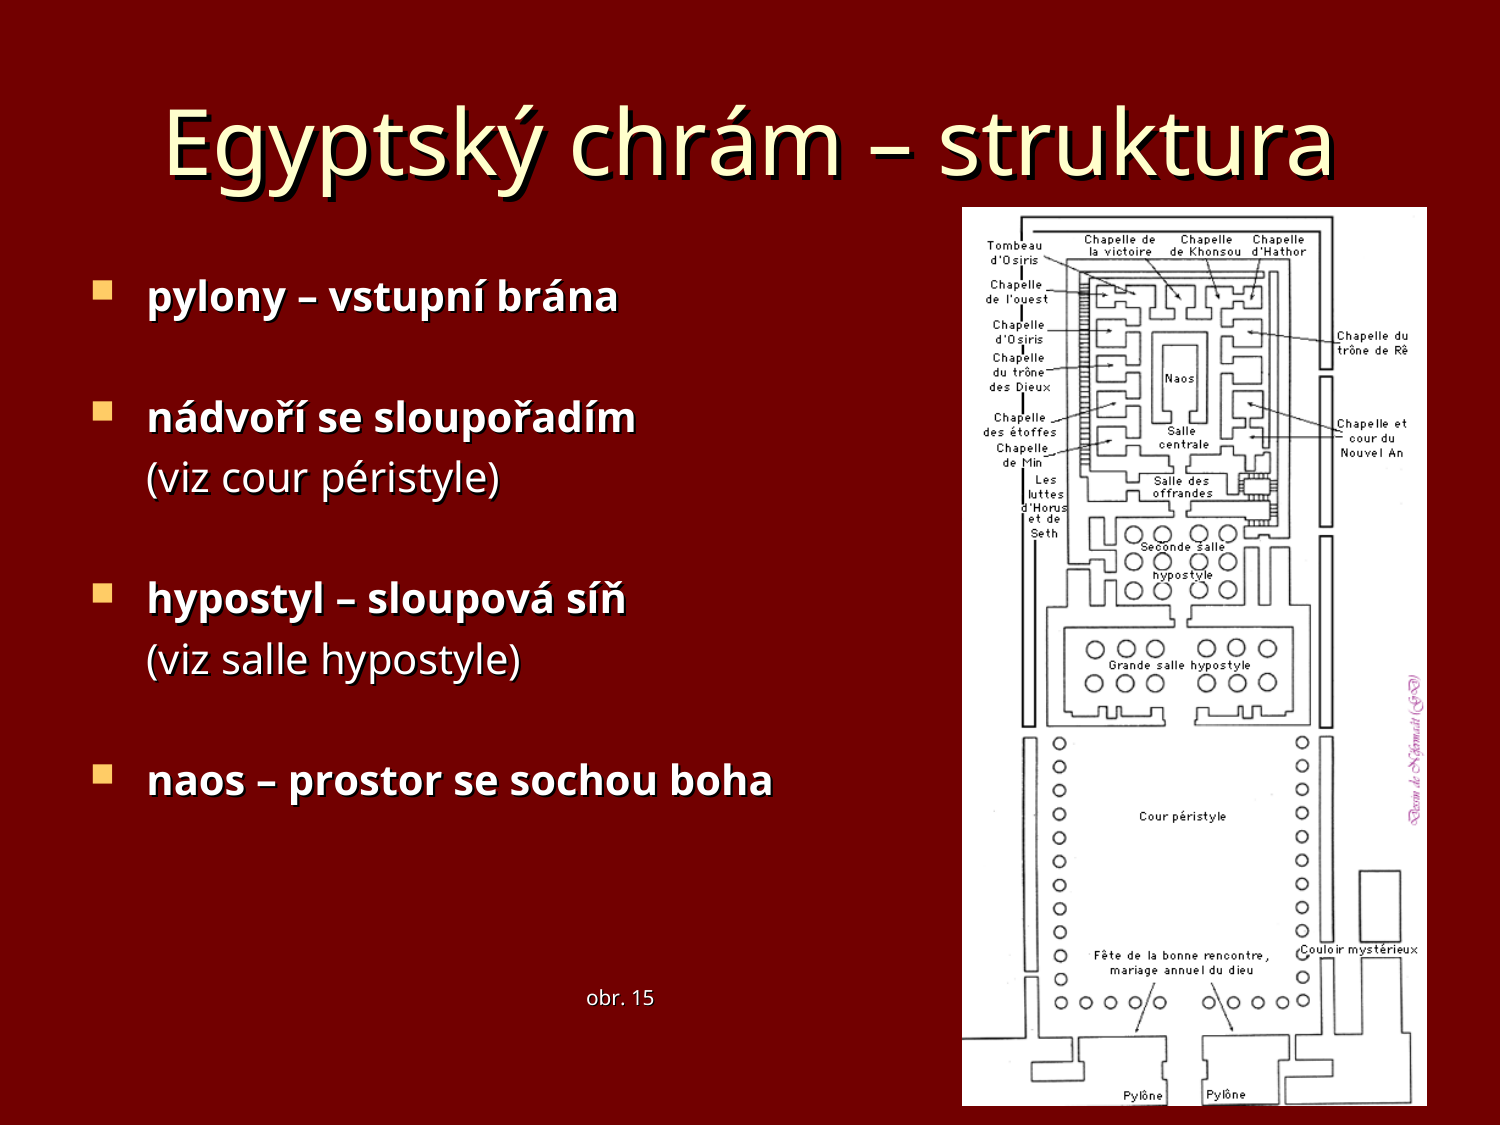

# Egyptský chrám – struktura
pylony – vstupní brána
nádvoří se sloupořadím
	(viz cour péristyle)
hypostyl – sloupová síň
	(viz salle hypostyle)
naos – prostor se sochou boha
 	 obr. 15